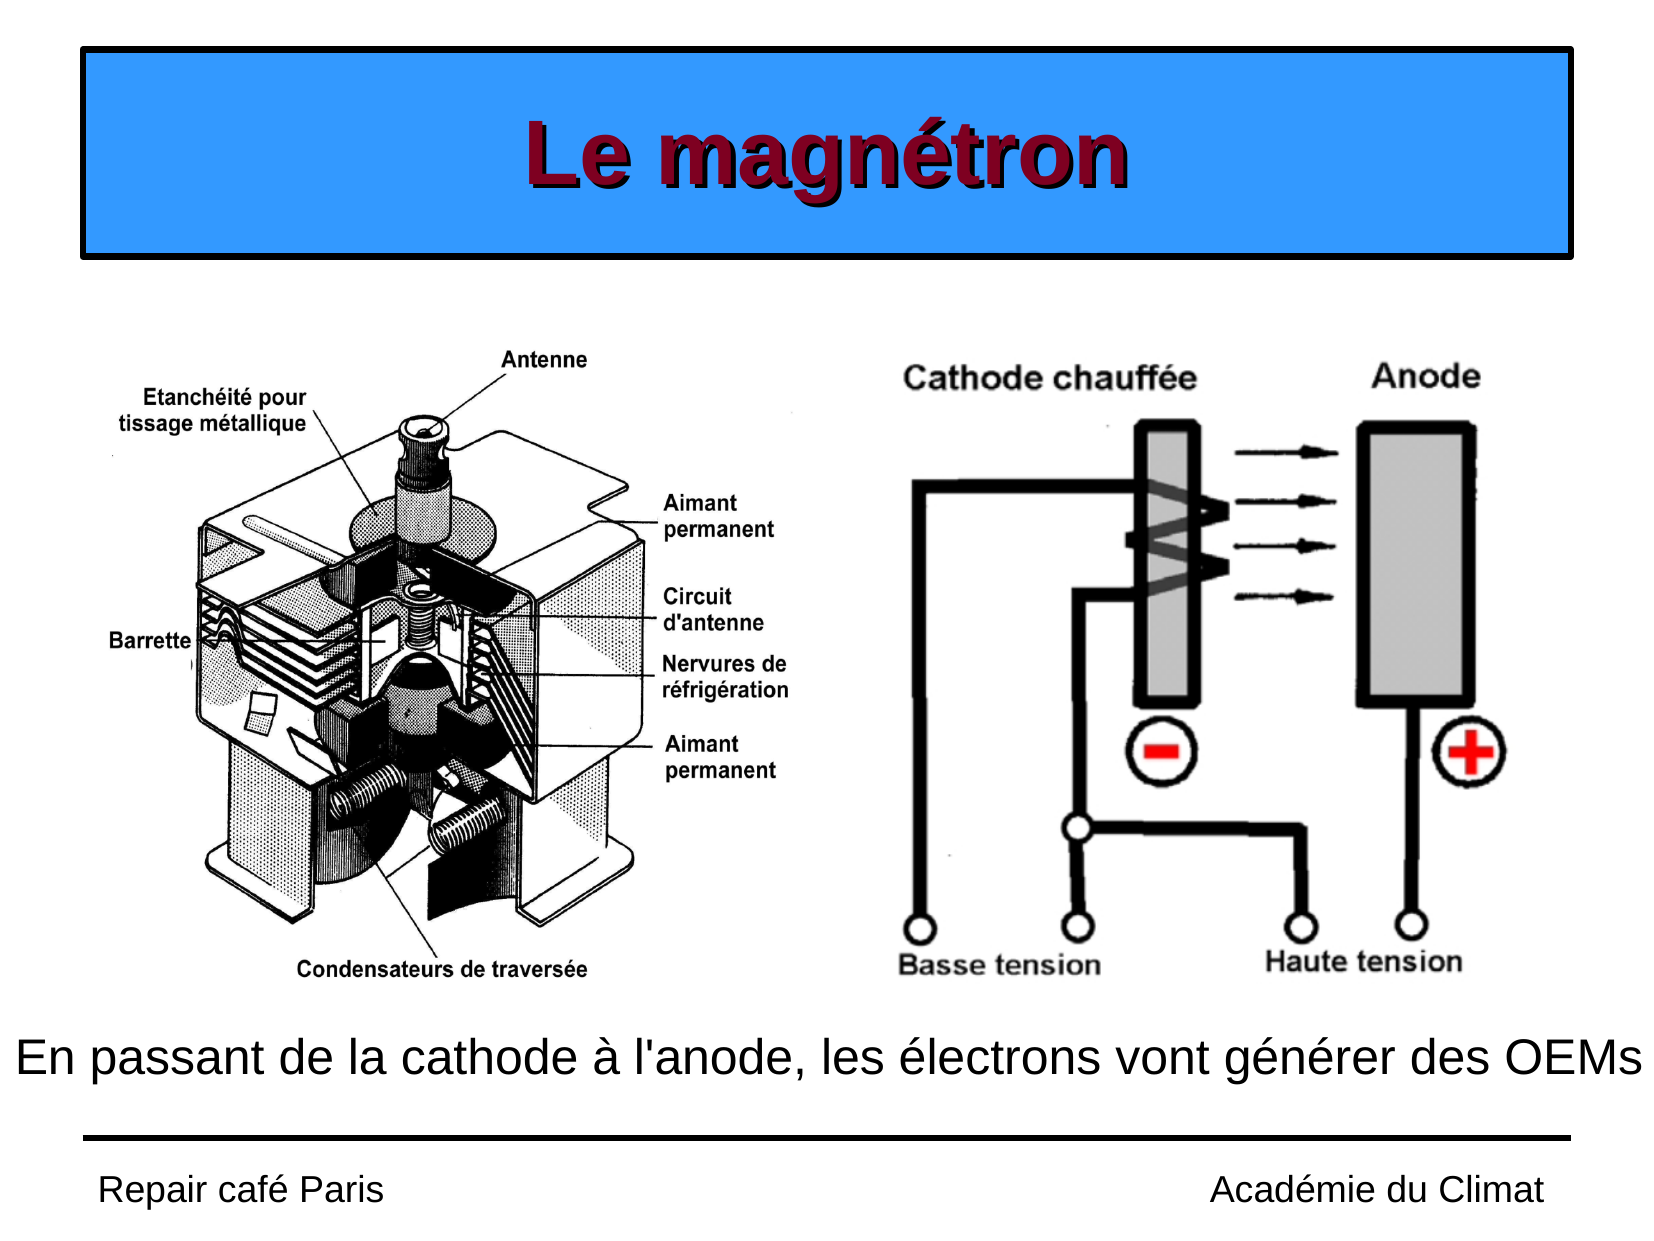

# Le magnétron
En passant de la cathode à l'anode, les électrons vont générer des OEMs
Repair café Paris	Académie du Climat